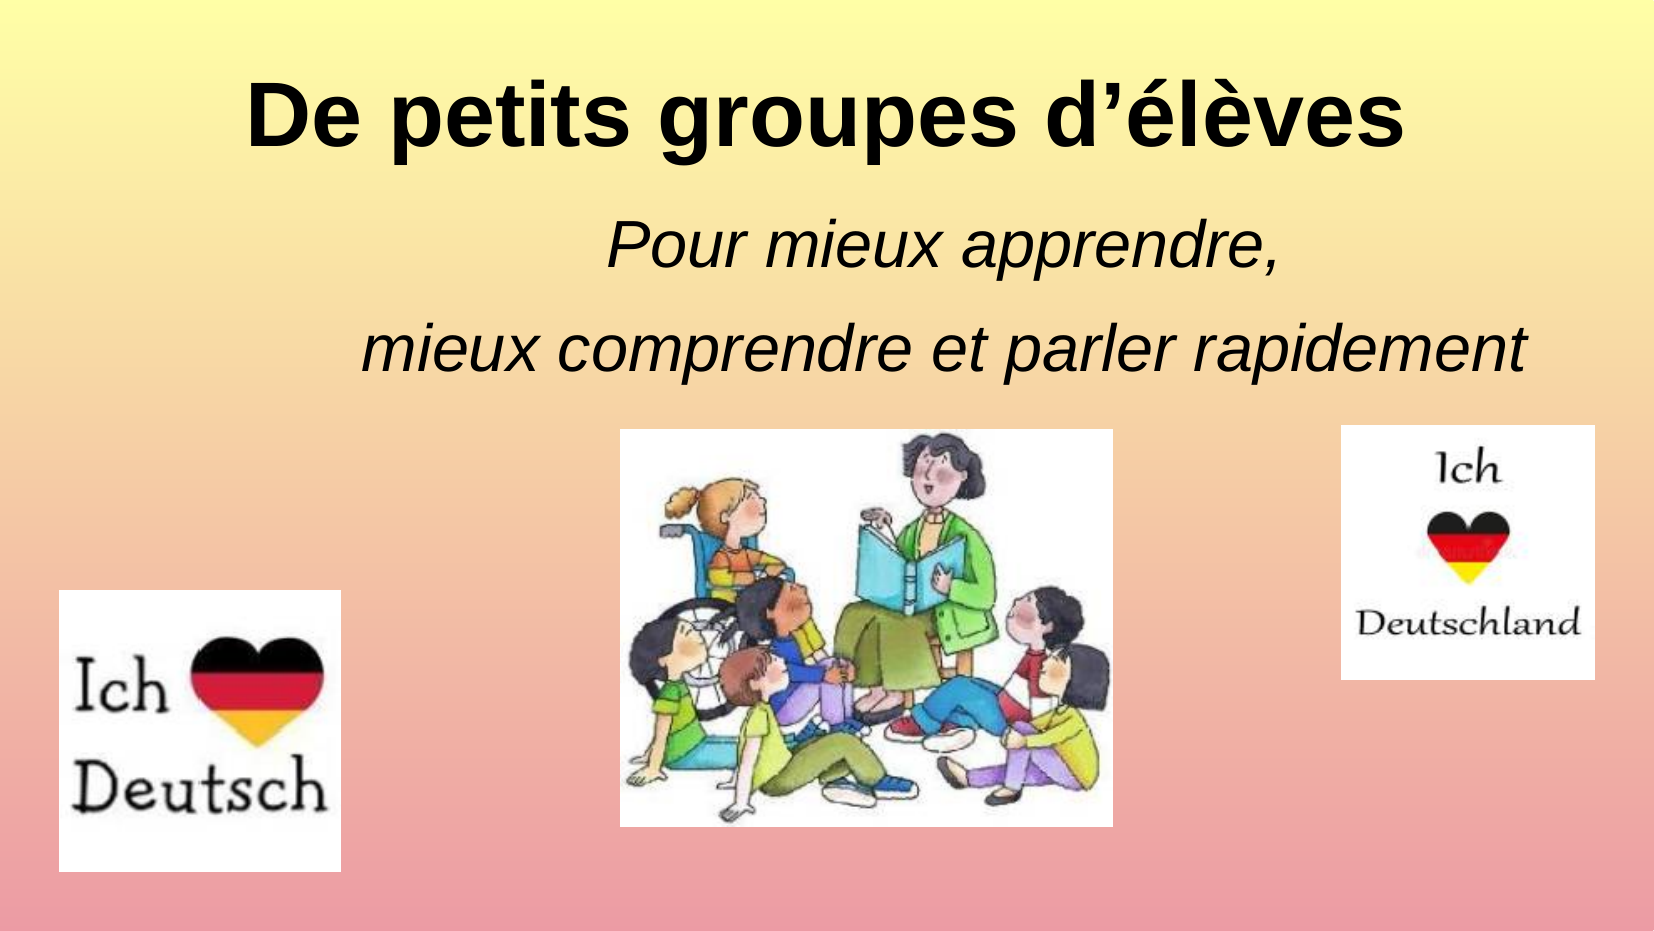

# De petits groupes d’élèves
Pour mieux apprendre,
mieux comprendre et parler rapidement